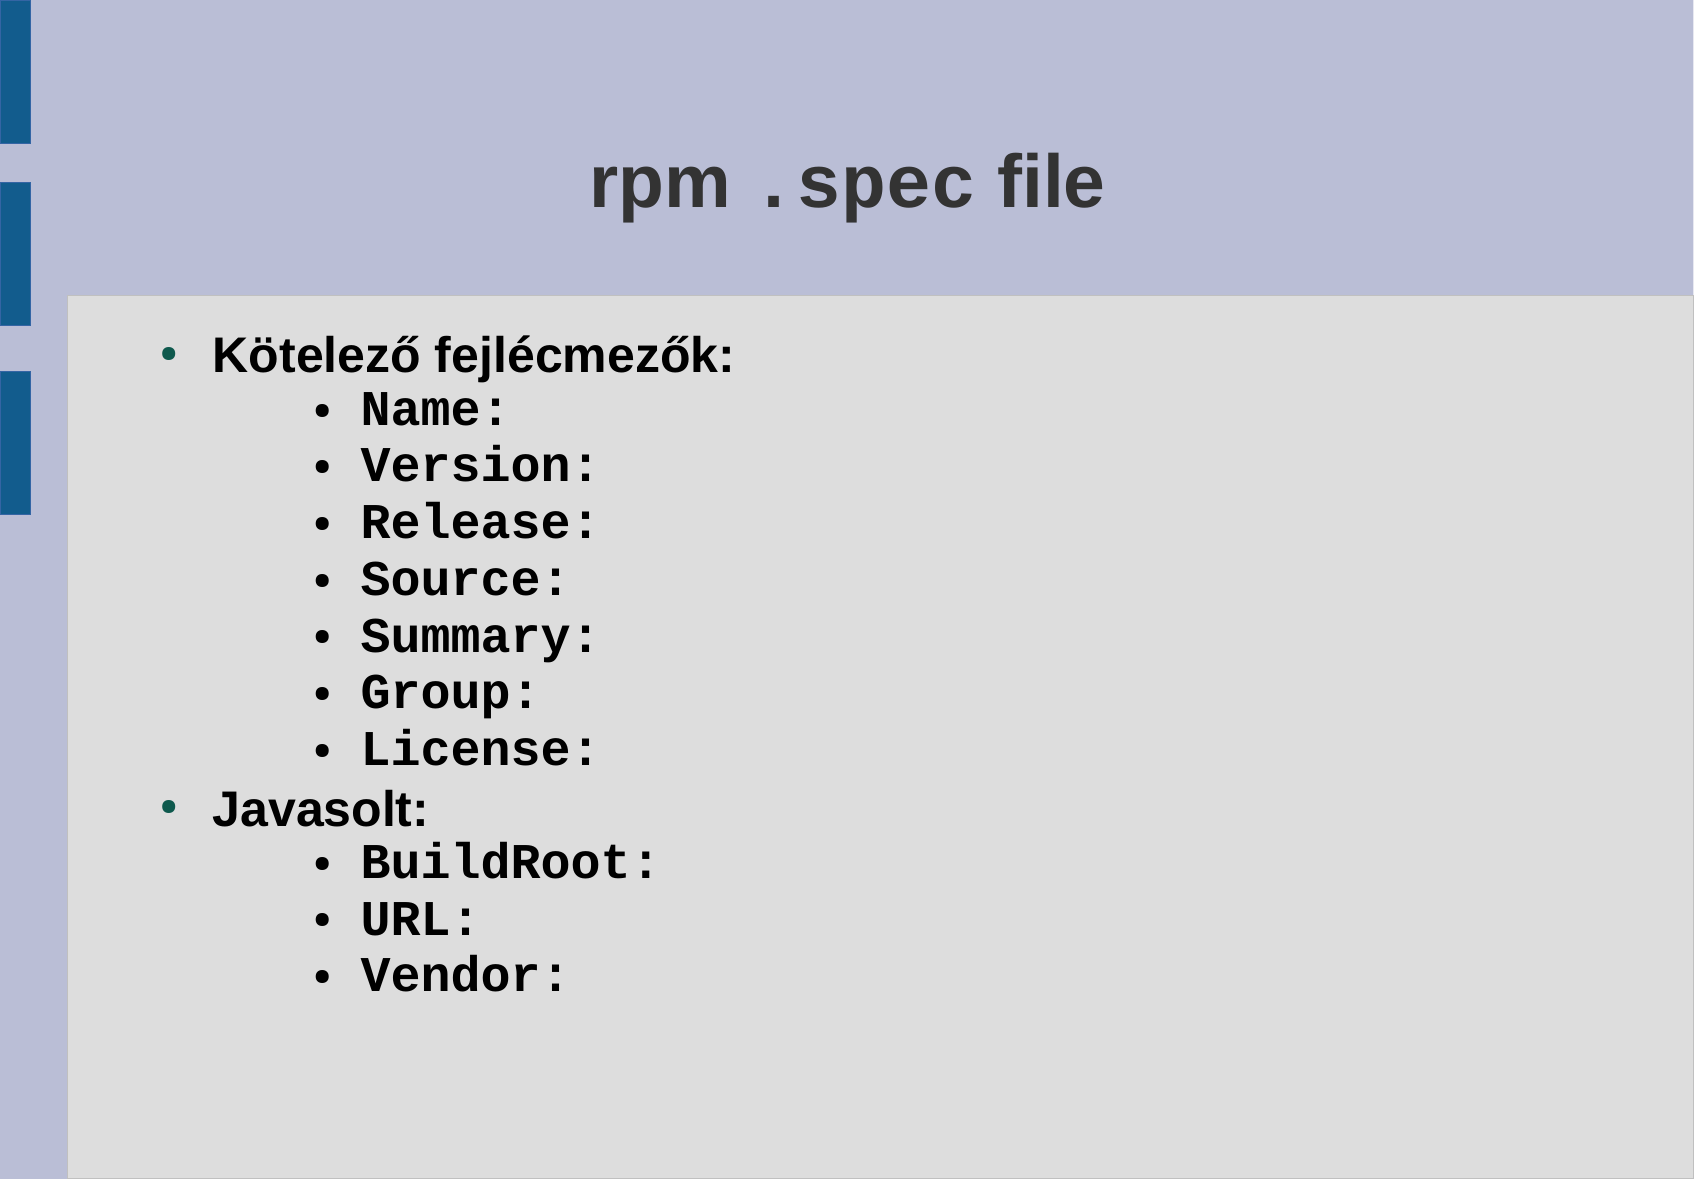

# rpm .spec file
Kötelező fejlécmezők:
Name:
Version:
Release:
Source:
Summary:
Group:
License:
Javasolt:
BuildRoot:
URL:
Vendor: